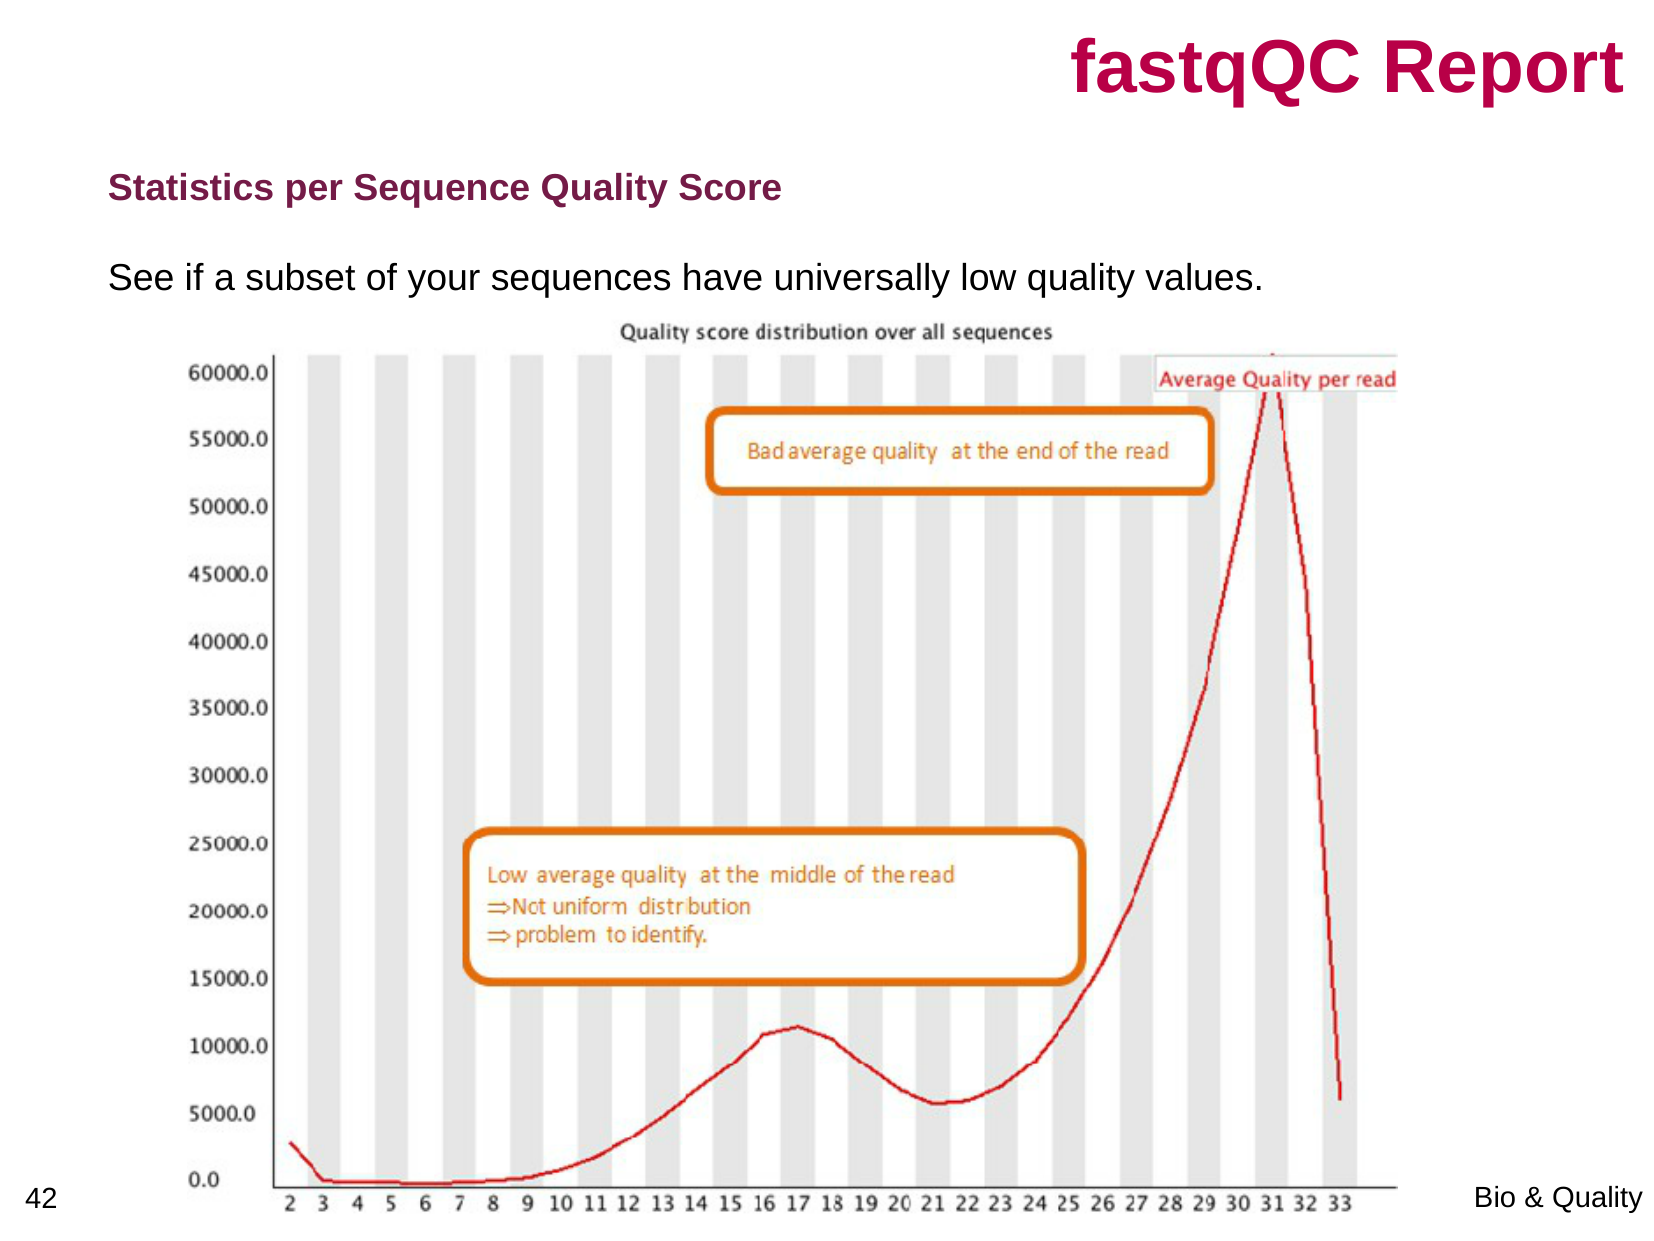

fastqQC Report
Statistics per Sequence Quality Score
See if a subset of your sequences have universally low quality values.